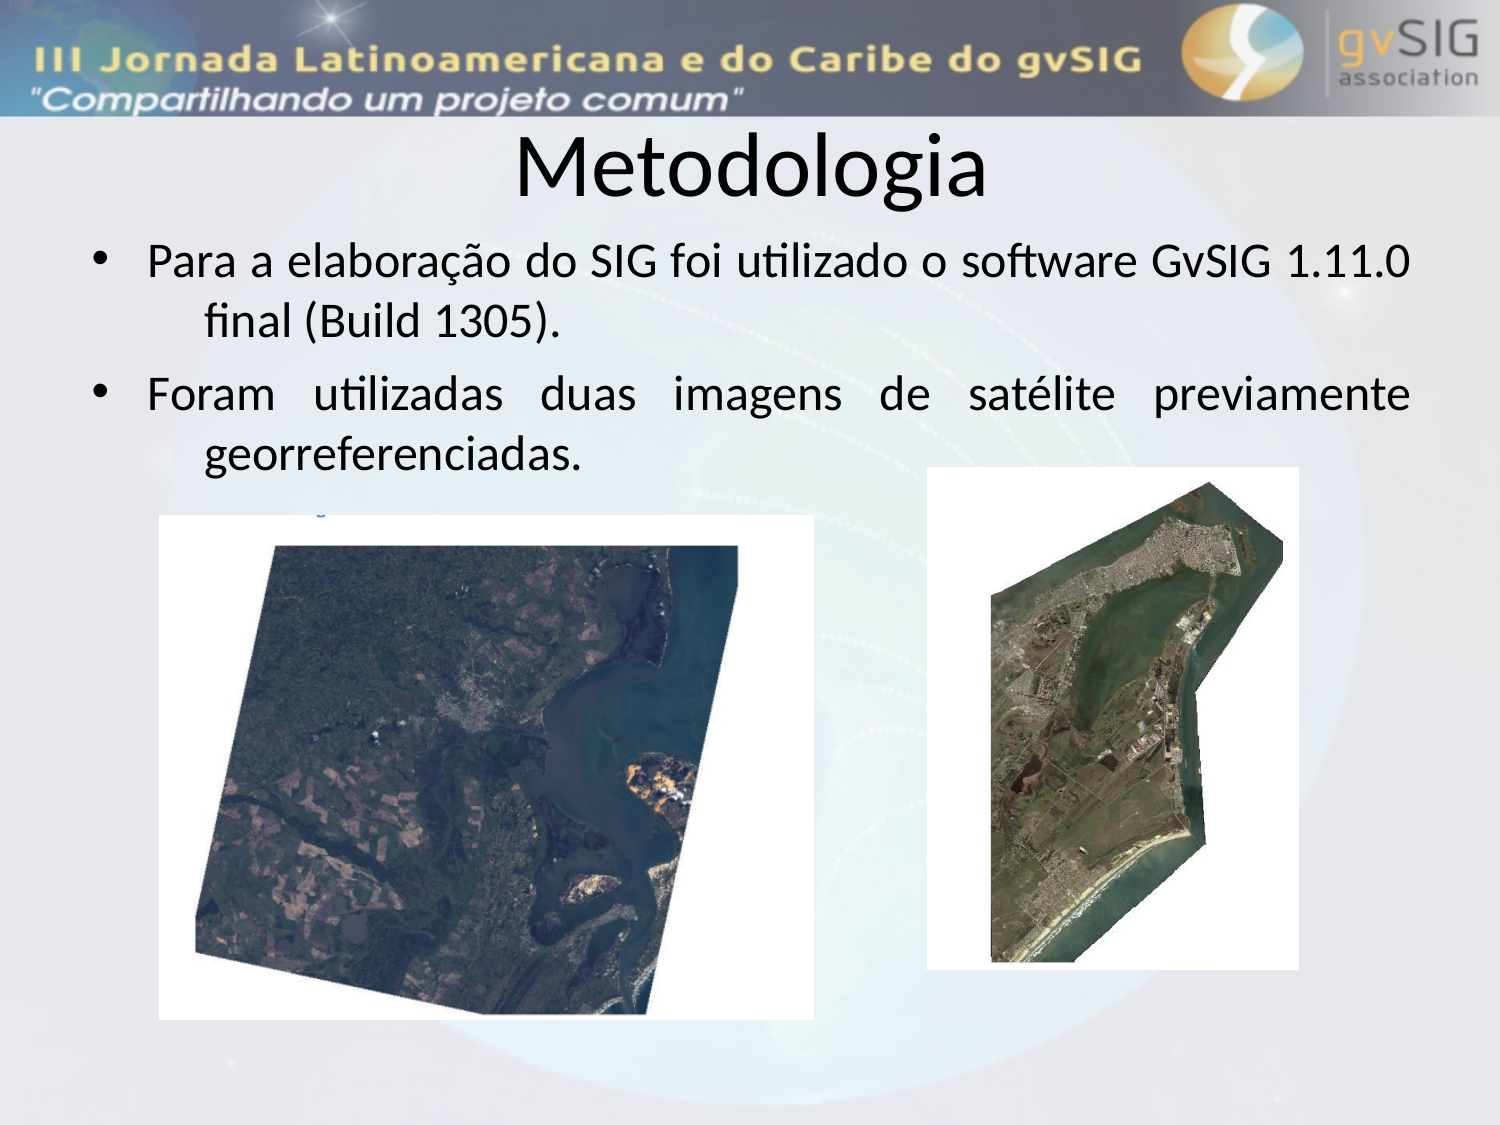

# Metodologia
Para a elaboração do SIG foi utilizado o software GvSIG 1.11.0 final (Build 1305).
Foram utilizadas duas imagens de satélite previamente georreferenciadas.